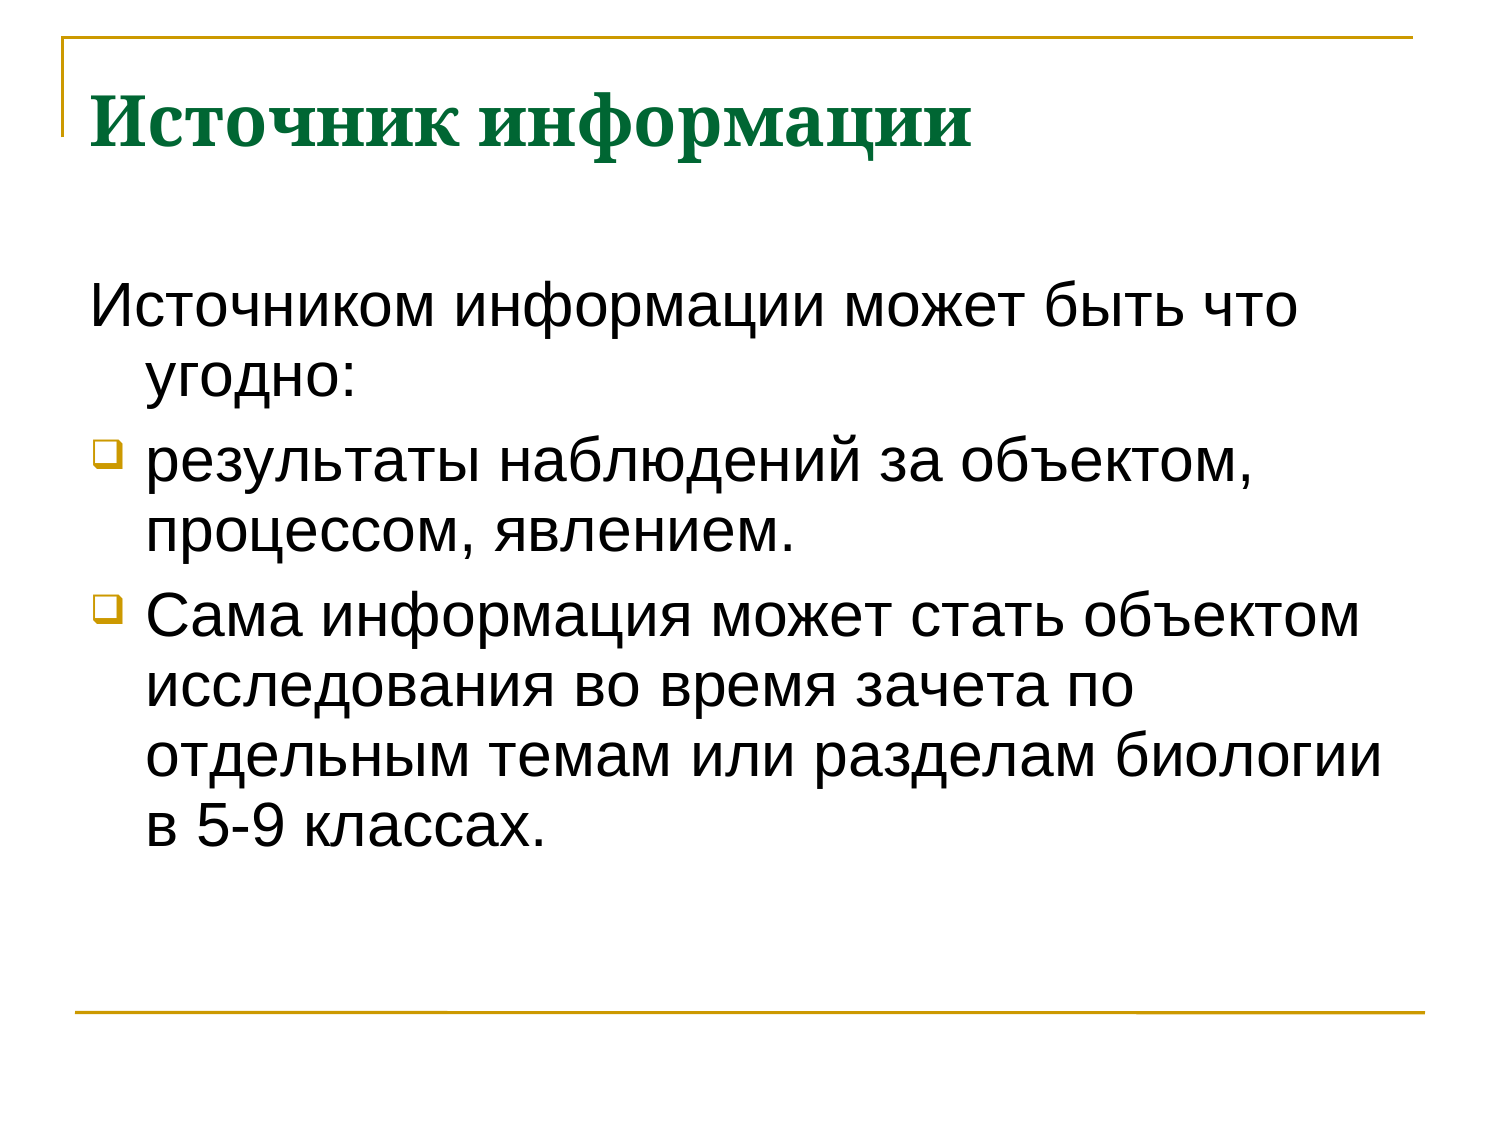

# Источник информации
Источником информации может быть что угодно:
результаты наблюдений за объектом, процессом, явлением.
Сама информация может стать объектом исследования во время зачета по отдельным темам или разделам биологии в 5-9 классах.